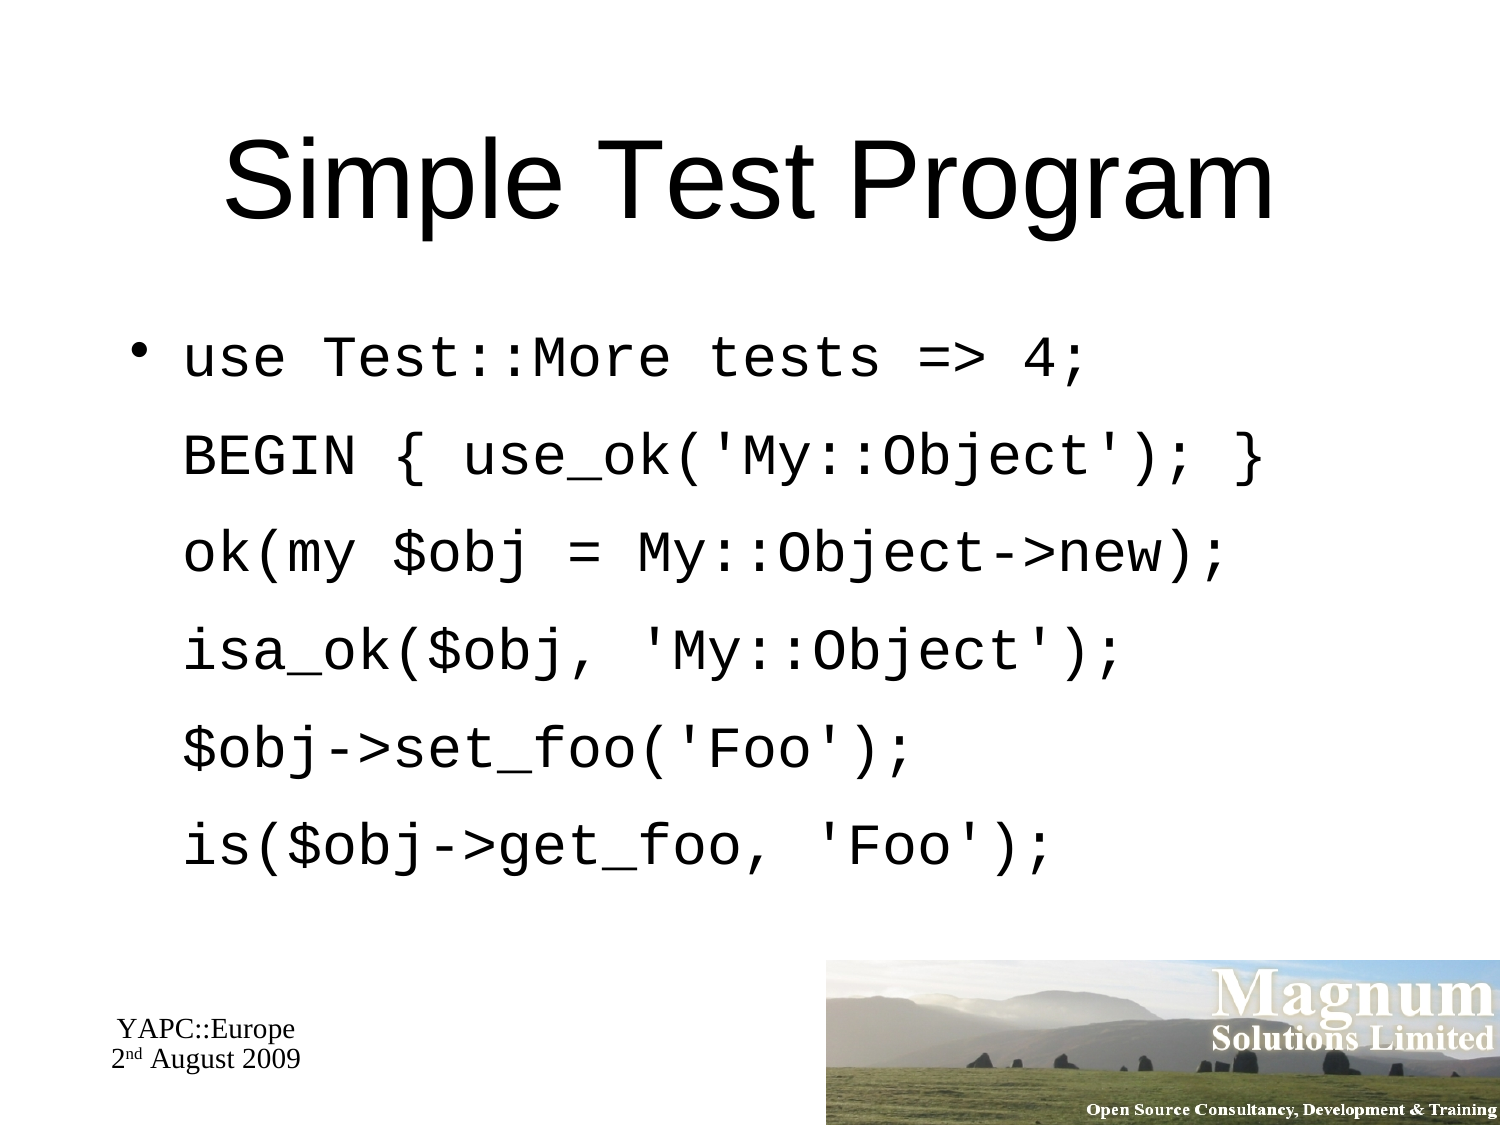

# Simple Test Program
use Test::More tests => 4;
BEGIN { use_ok('My::Object'); }
ok(my $obj = My::Object->new);
isa_ok($obj, 'My::Object');
$obj->set_foo('Foo');
is($obj->get_foo, 'Foo');
82